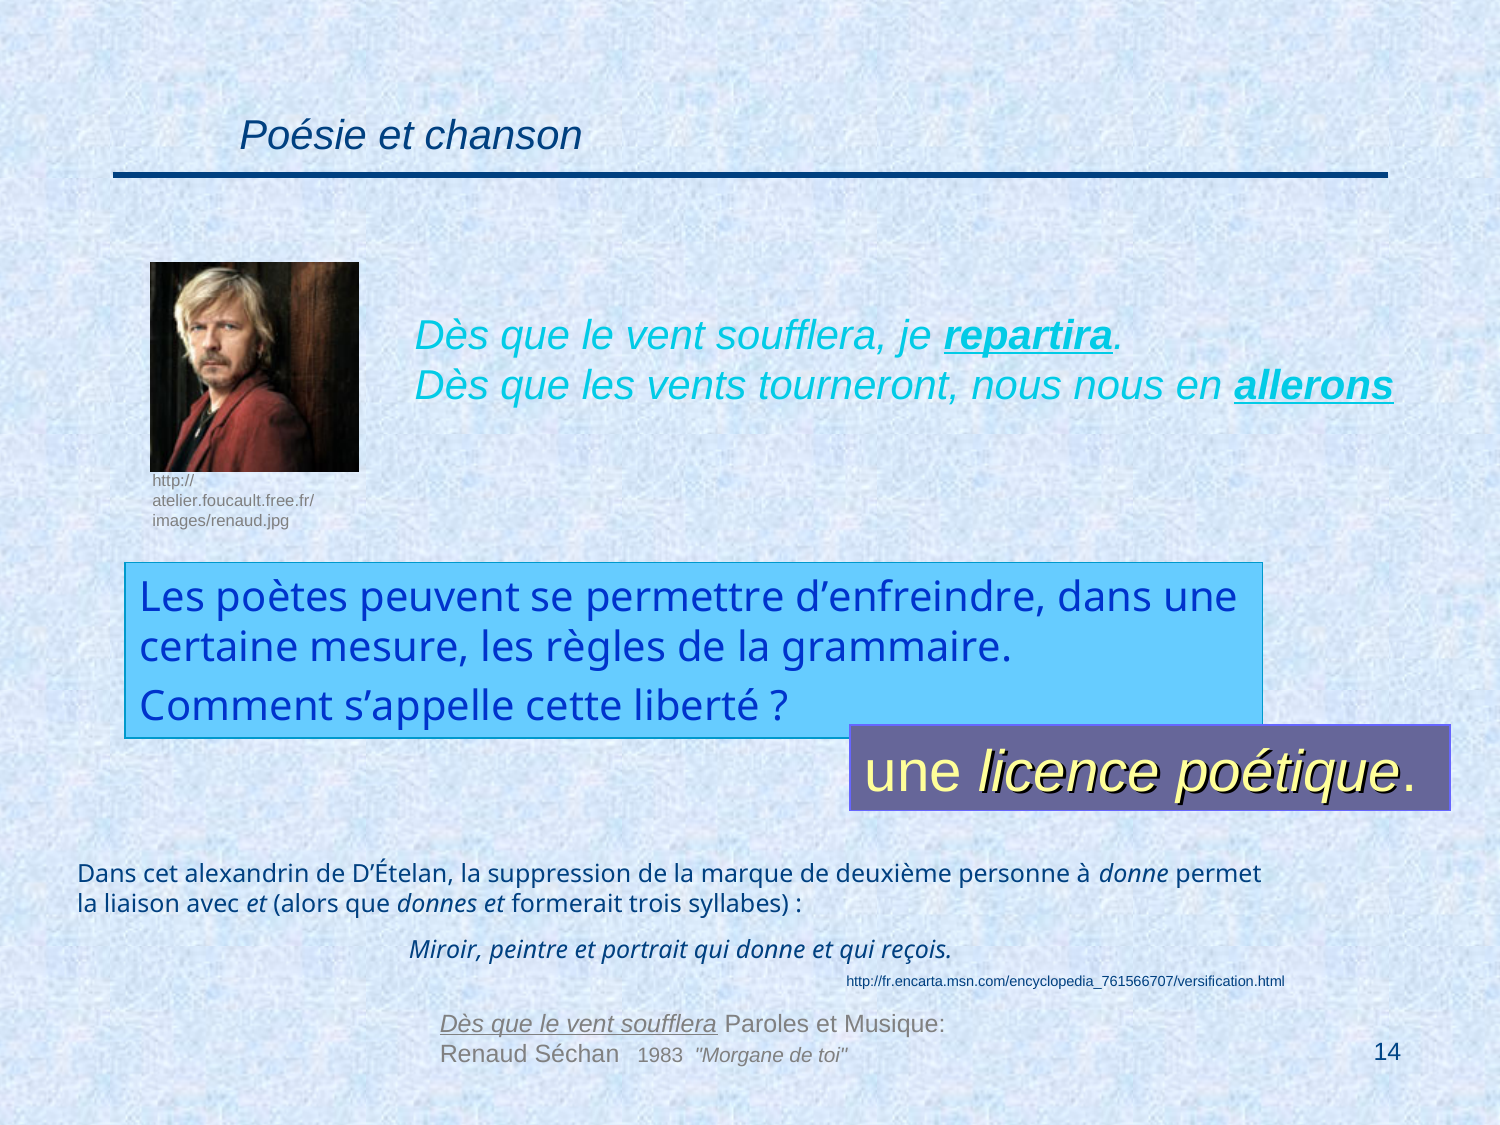

Poésie et chanson
http://atelier.foucault.free.fr/images/renaud.jpg
Dès que le vent soufflera, je repartira.
Dès que les vents tourneront, nous nous en allerons
Les poètes peuvent se permettre d’enfreindre, dans une certaine mesure, les règles de la grammaire.
Comment s’appelle cette liberté ?
une licence poétique.
Dans cet alexandrin de D’Ételan, la suppression de la marque de deuxième personne à donne permet la liaison avec et (alors que donnes et formerait trois syllabes) :
Miroir, peintre et portrait qui donne et qui reçois.
http://fr.encarta.msn.com/encyclopedia_761566707/versification.html
Dès que le vent soufflera Paroles et Musique: Renaud Séchan   1983  "Morgane de toi"
14